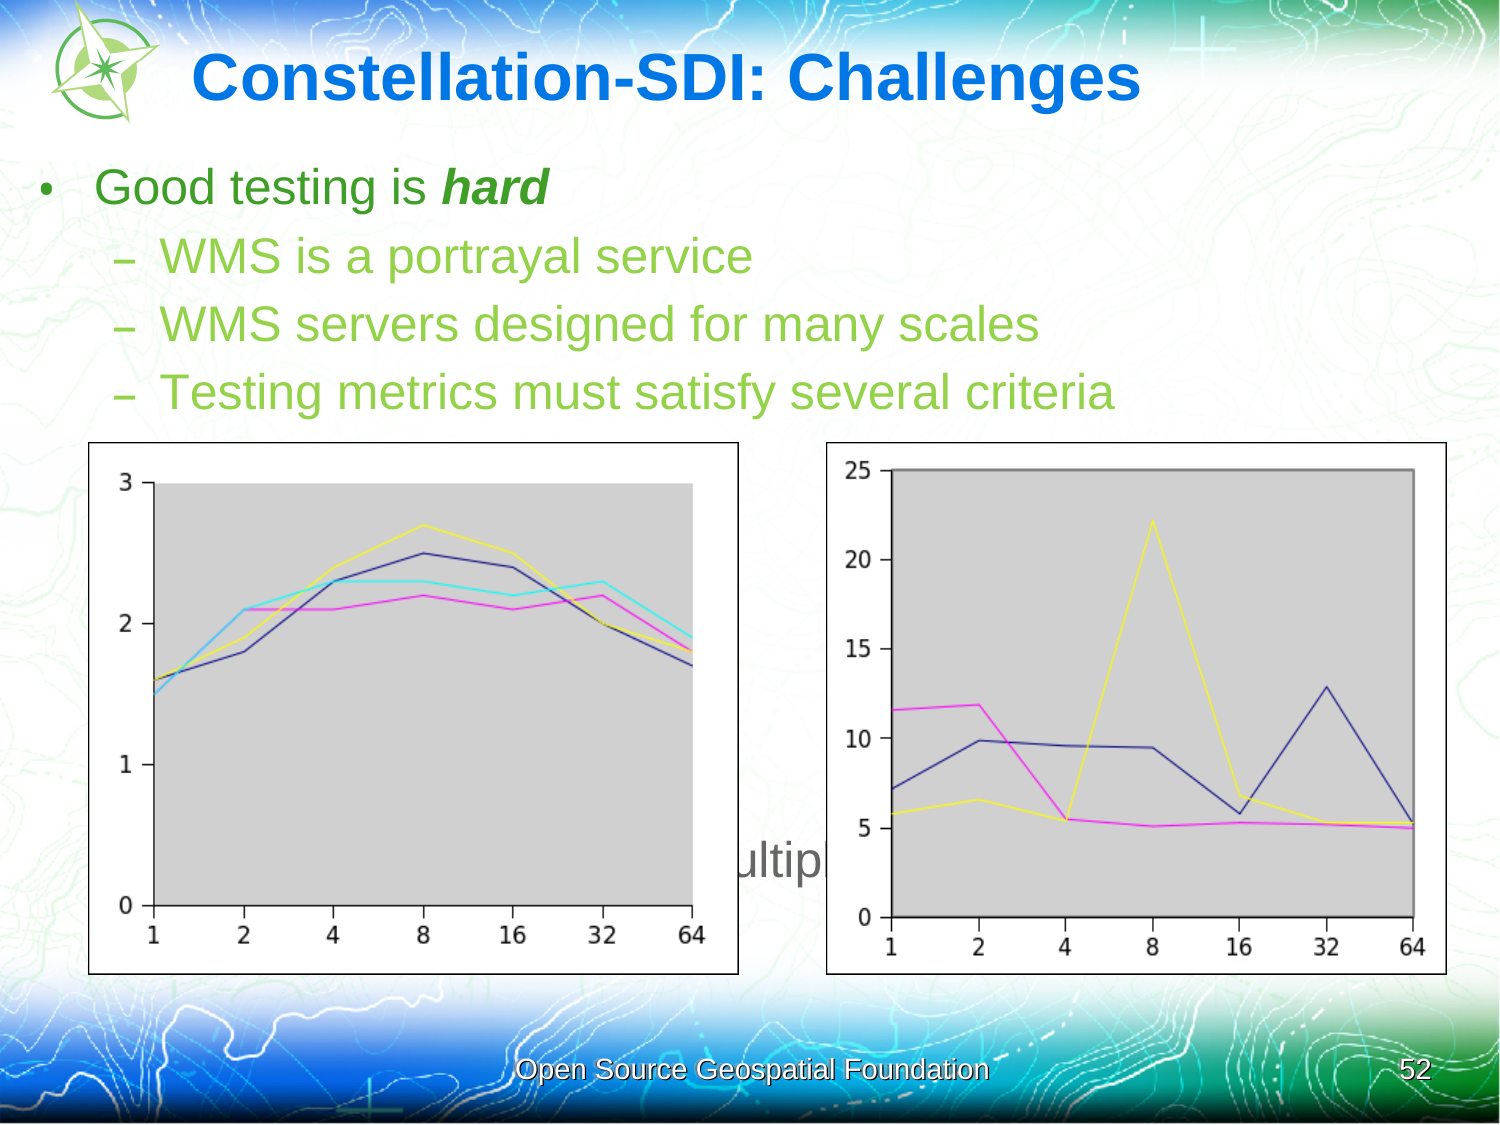

# Constellation-SDI: Challenges
Good testing is hard
WMS is a portrayal service
WMS servers designed for many scales
Testing metrics must satisfy several criteria
repeatable,
reliable,
specific,
discriminatory
=> Need good tests, multiple runs
Open Source Geospatial Foundation
52